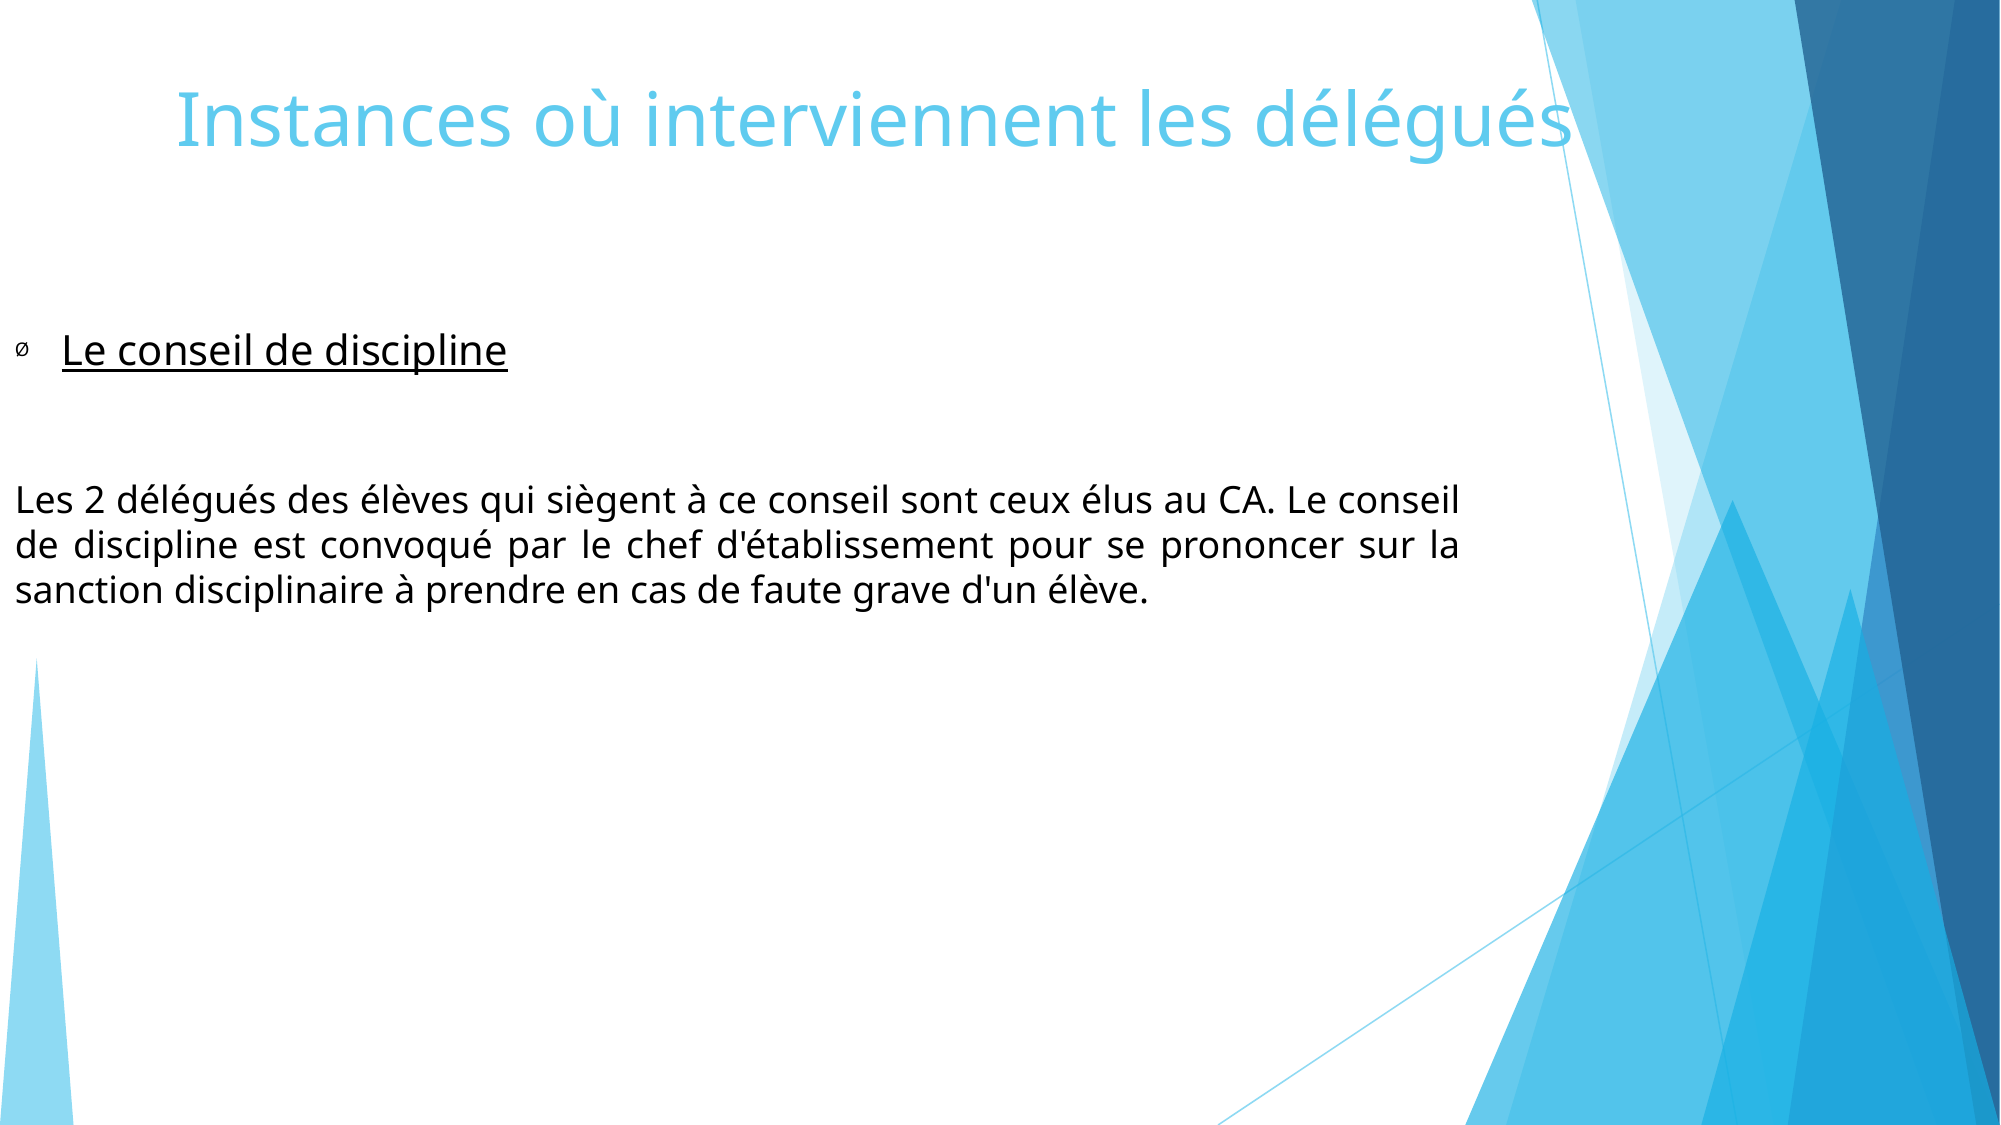

# Instances où interviennent les délégués
Le conseil de discipline
Les 2 délégués des élèves qui siègent à ce conseil sont ceux élus au CA. Le conseil de discipline est convoqué par le chef d'établissement pour se prononcer sur la sanction disciplinaire à prendre en cas de faute grave d'un élève.